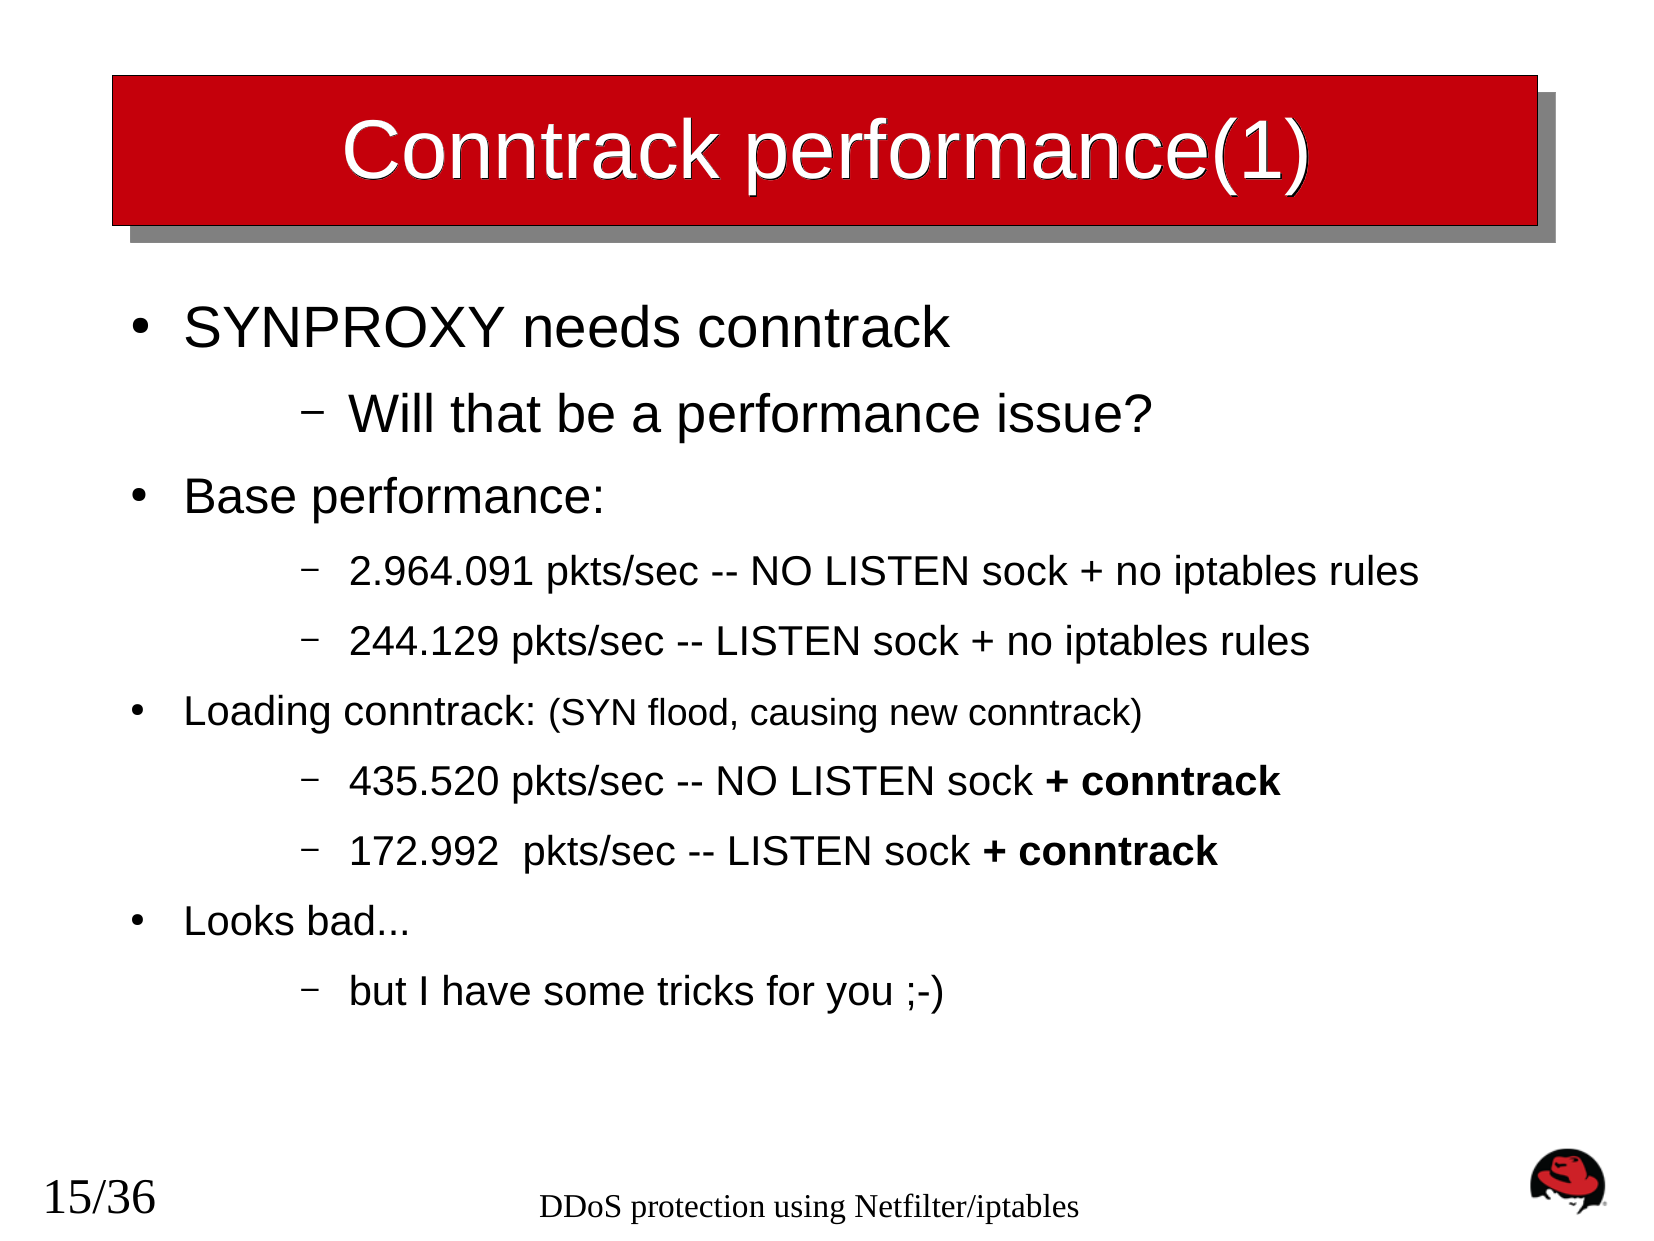

Conntrack performance(1)
# SYNPROXY needs conntrack
Will that be a performance issue?
Base performance:
2.964.091 pkts/sec -- NO LISTEN sock + no iptables rules
244.129 pkts/sec -- LISTEN sock + no iptables rules
Loading conntrack: (SYN flood, causing new conntrack)
435.520 pkts/sec -- NO LISTEN sock + conntrack
172.992 pkts/sec -- LISTEN sock + conntrack
Looks bad...
but I have some tricks for you ;-)